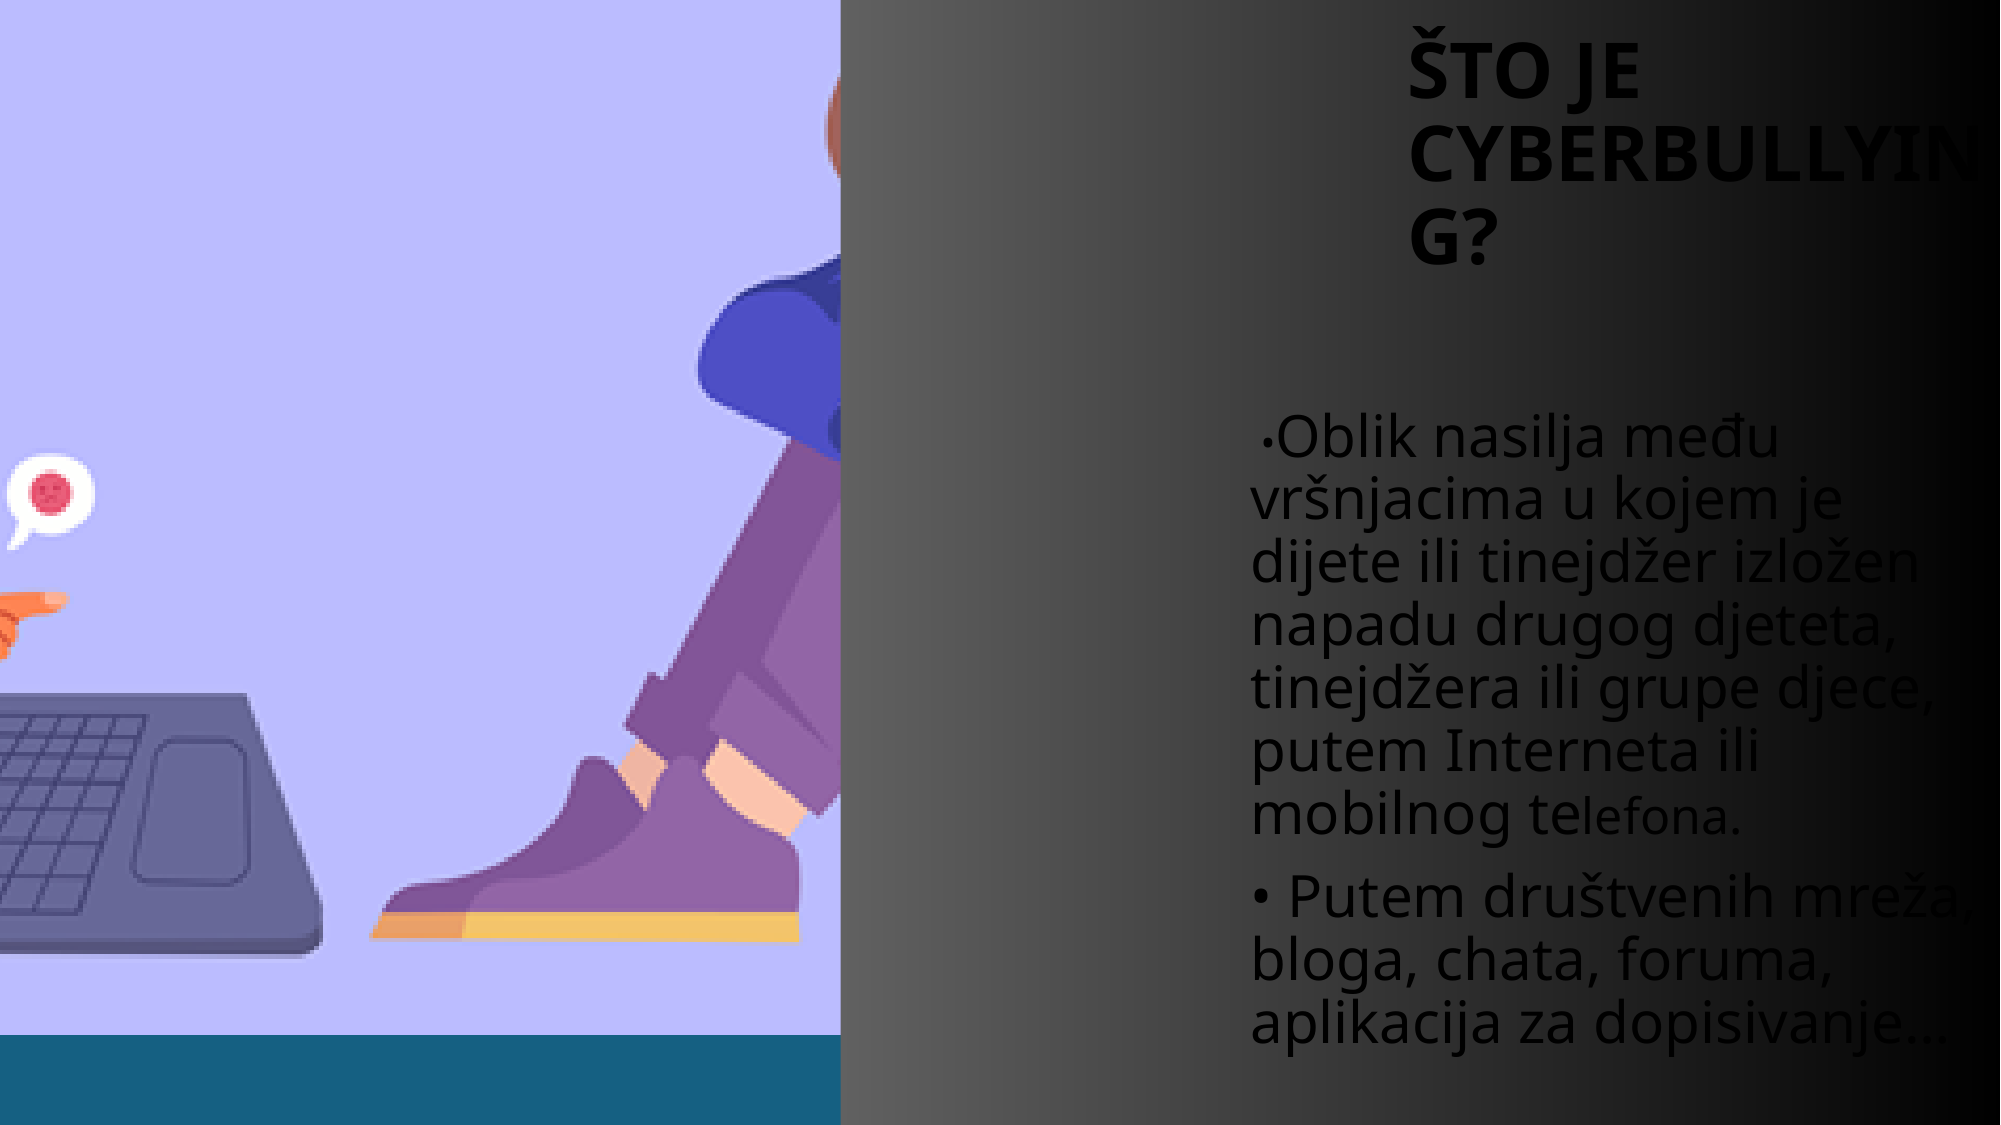

# ŠTO JE CYBERBULLYING?
 •Oblik nasilja među vršnjacima u kojem je dijete ili tinejdžer izložen napadu drugog djeteta, tinejdžera ili grupe djece, putem Interneta ili mobilnog telefona.
• Putem društvenih mreža, bloga, chata, foruma, aplikacija za dopisivanje…